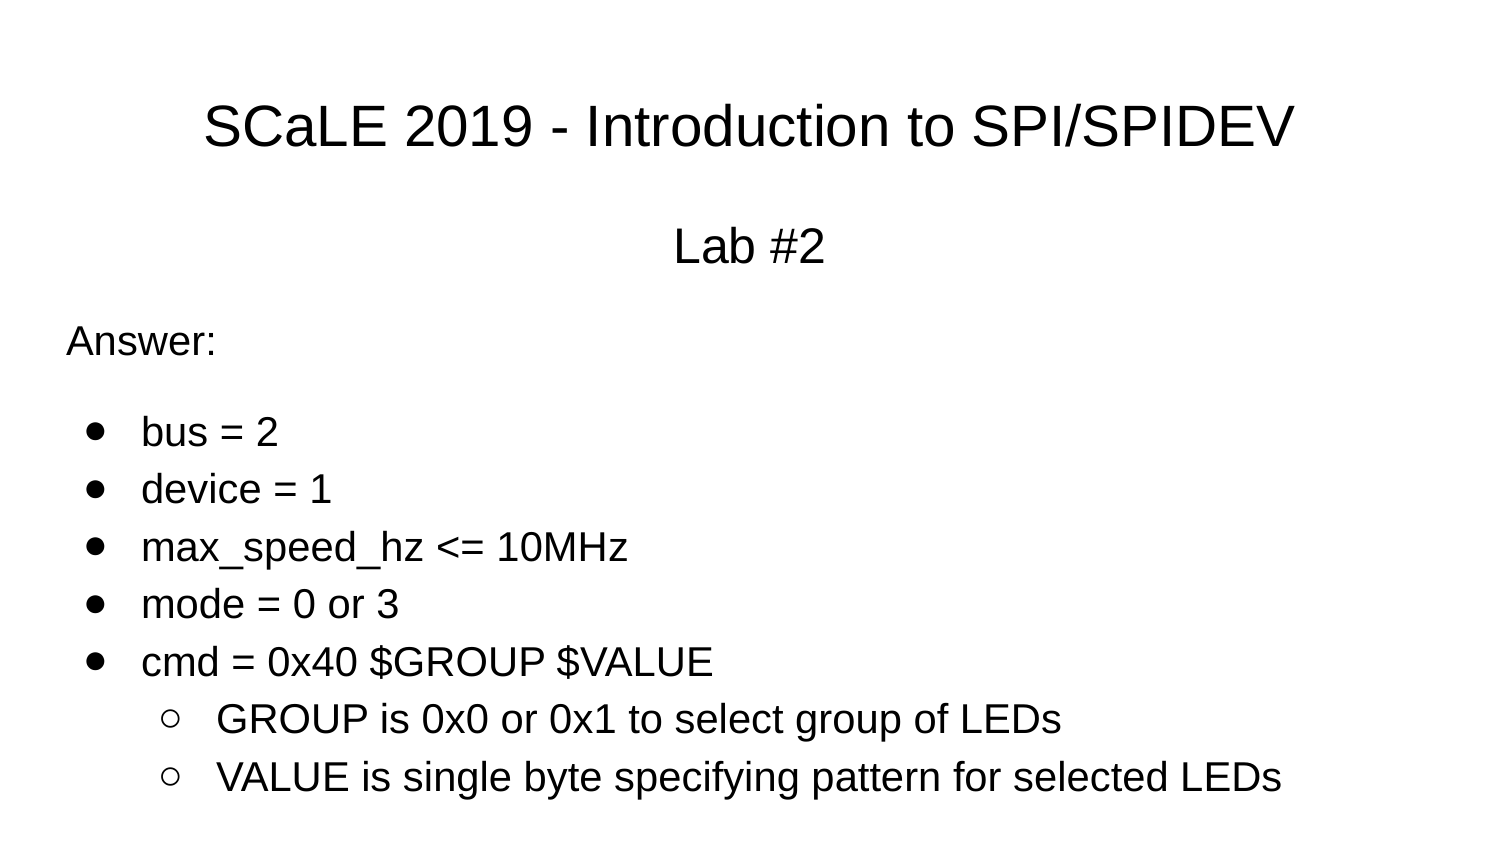

# SCaLE 2019 - Introduction to SPI/SPIDEV
Lab #2
Answer:
bus = 2
device = 1
max_speed_hz <= 10MHz
mode = 0 or 3
cmd = 0x40 $GROUP $VALUE
GROUP is 0x0 or 0x1 to select group of LEDs
VALUE is single byte specifying pattern for selected LEDs